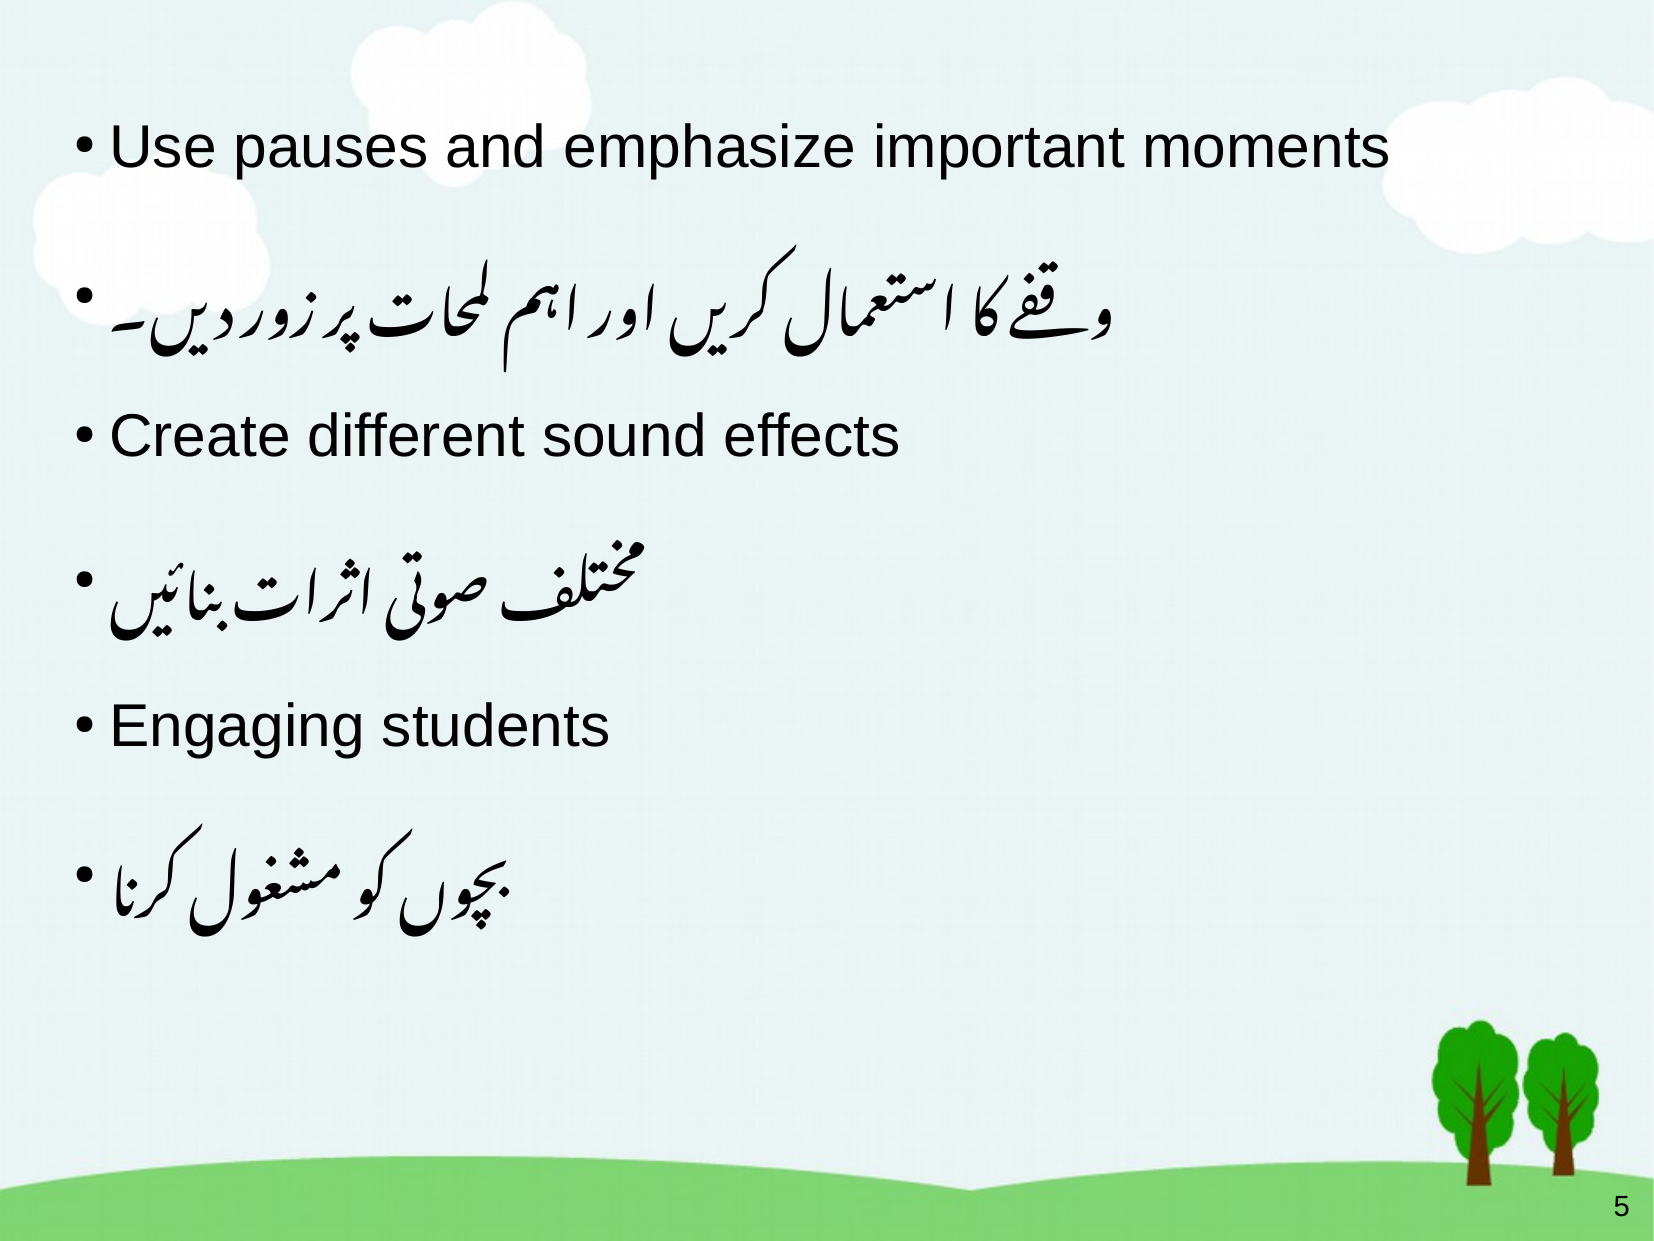

Use pauses and emphasize important moments
وقفے کا استعمال کریں اور اہم لمحات پر زور دیں۔
Create different sound effects
مختلف صوتی اثرات بنائیں
Engaging students
بچوں کو مشغول کرنا
5